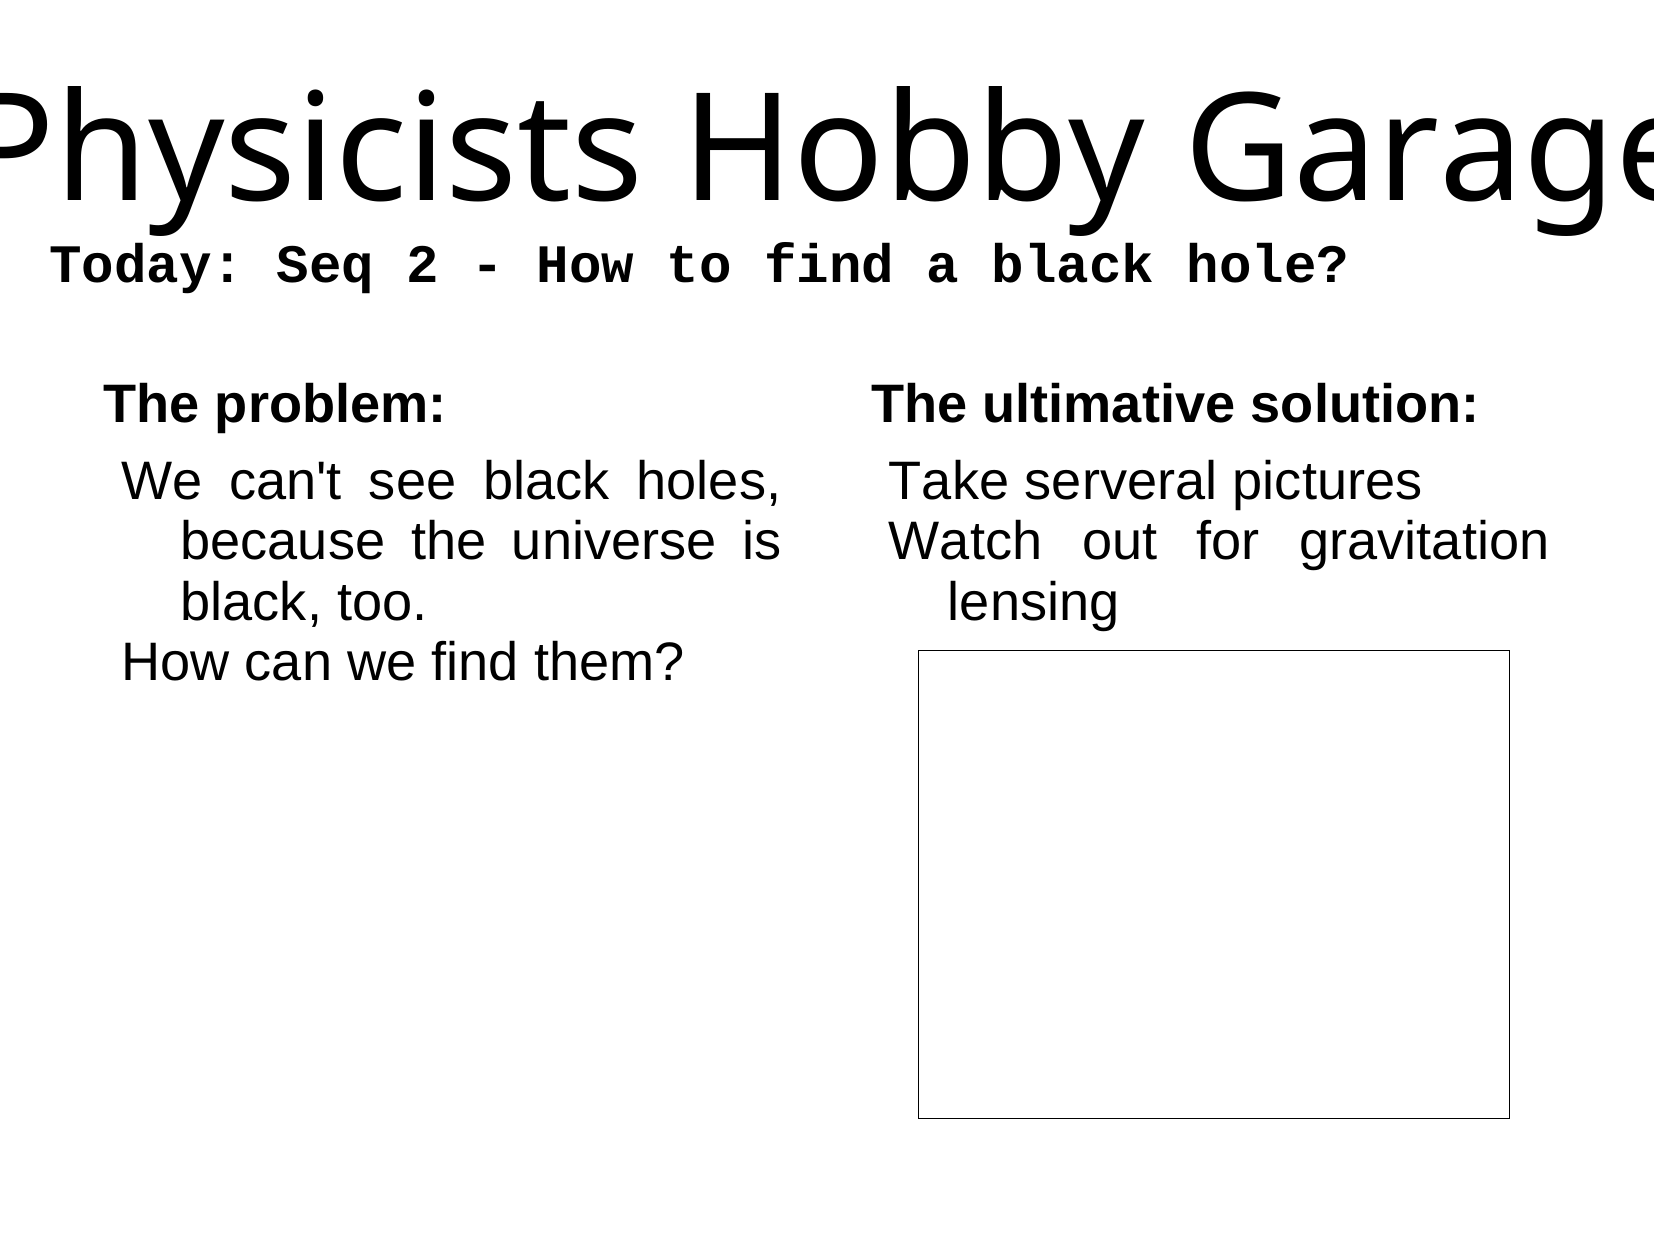

Physicists Hobby Garage
Today: Seq 2 - How to find a black hole?
The problem:
The ultimative solution:
We can't see black holes, because the universe is black, too.
How can we find them?
Take serveral pictures
Watch out for gravitation lensing